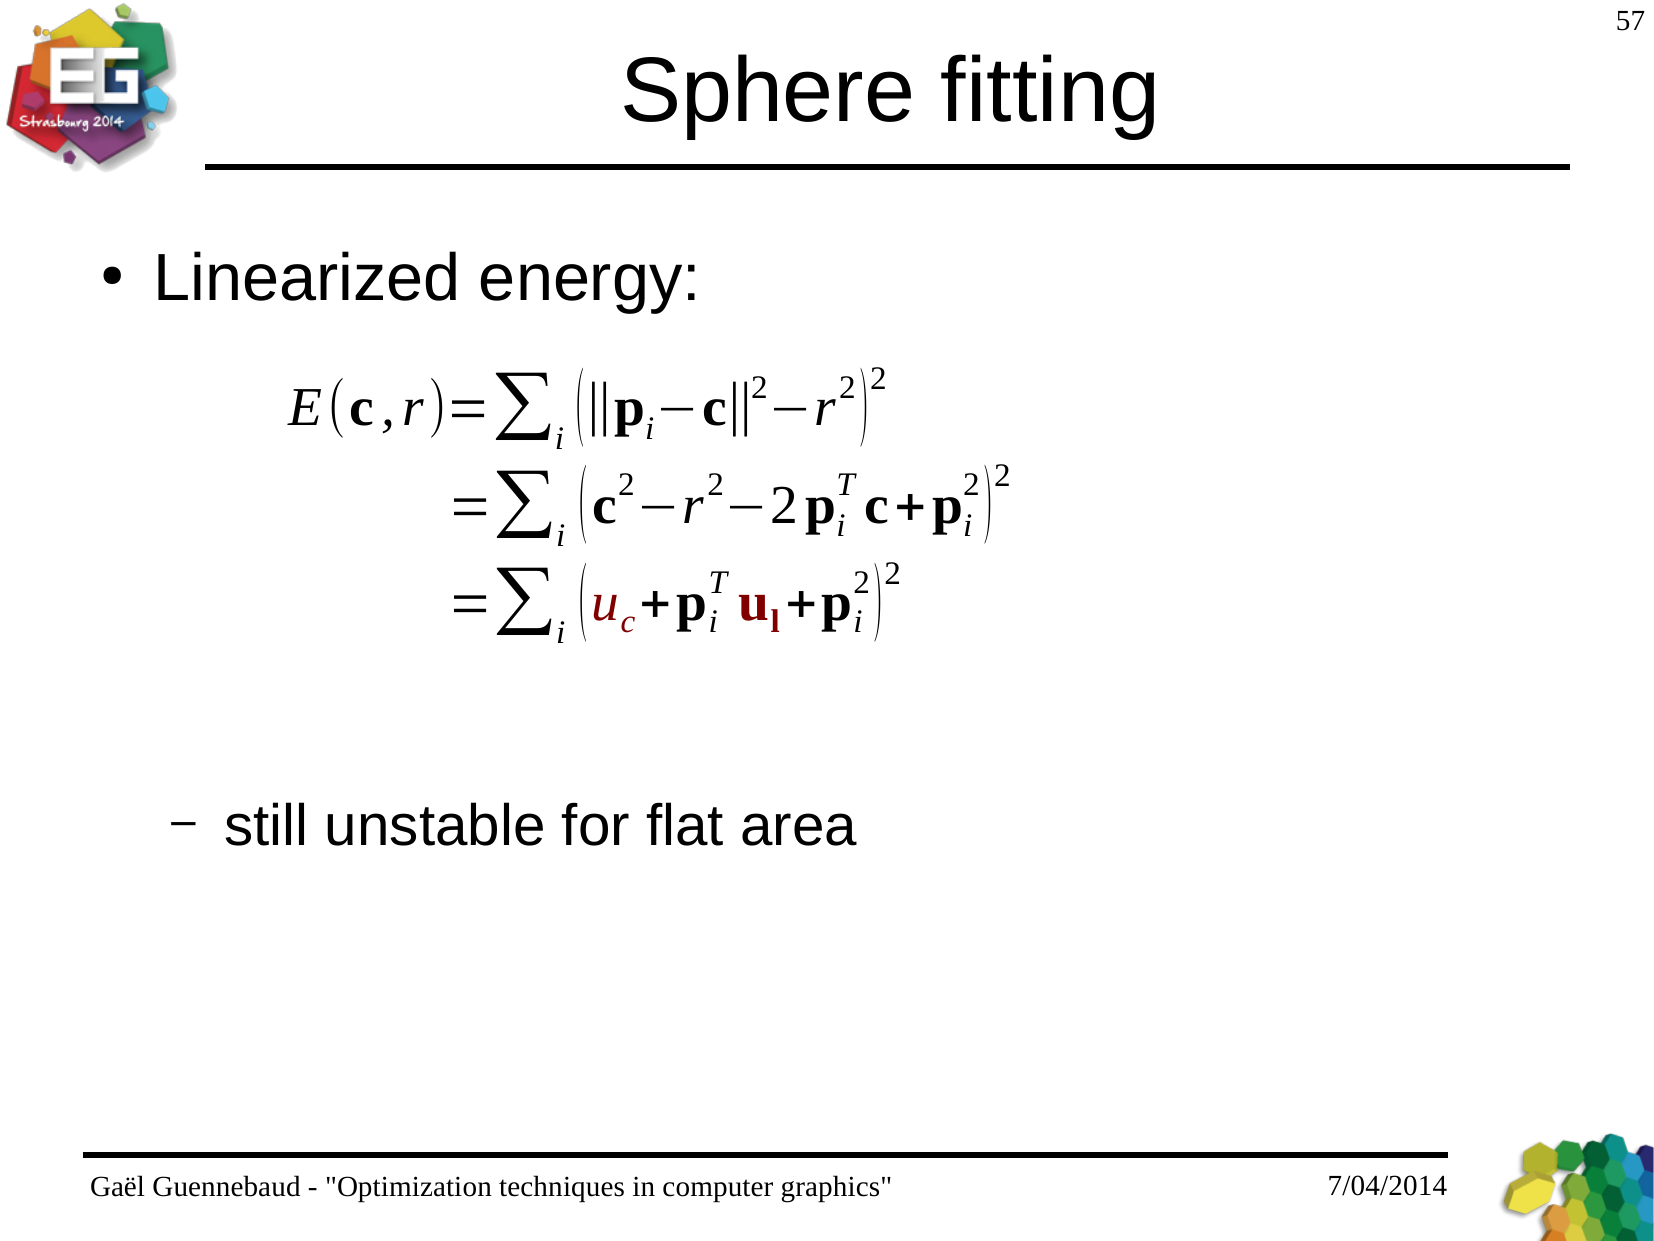

57
# Sphere fitting
Linearized energy:
still unstable for flat area
7/04/2014
Gaël Guennebaud - "Optimization techniques in computer graphics"